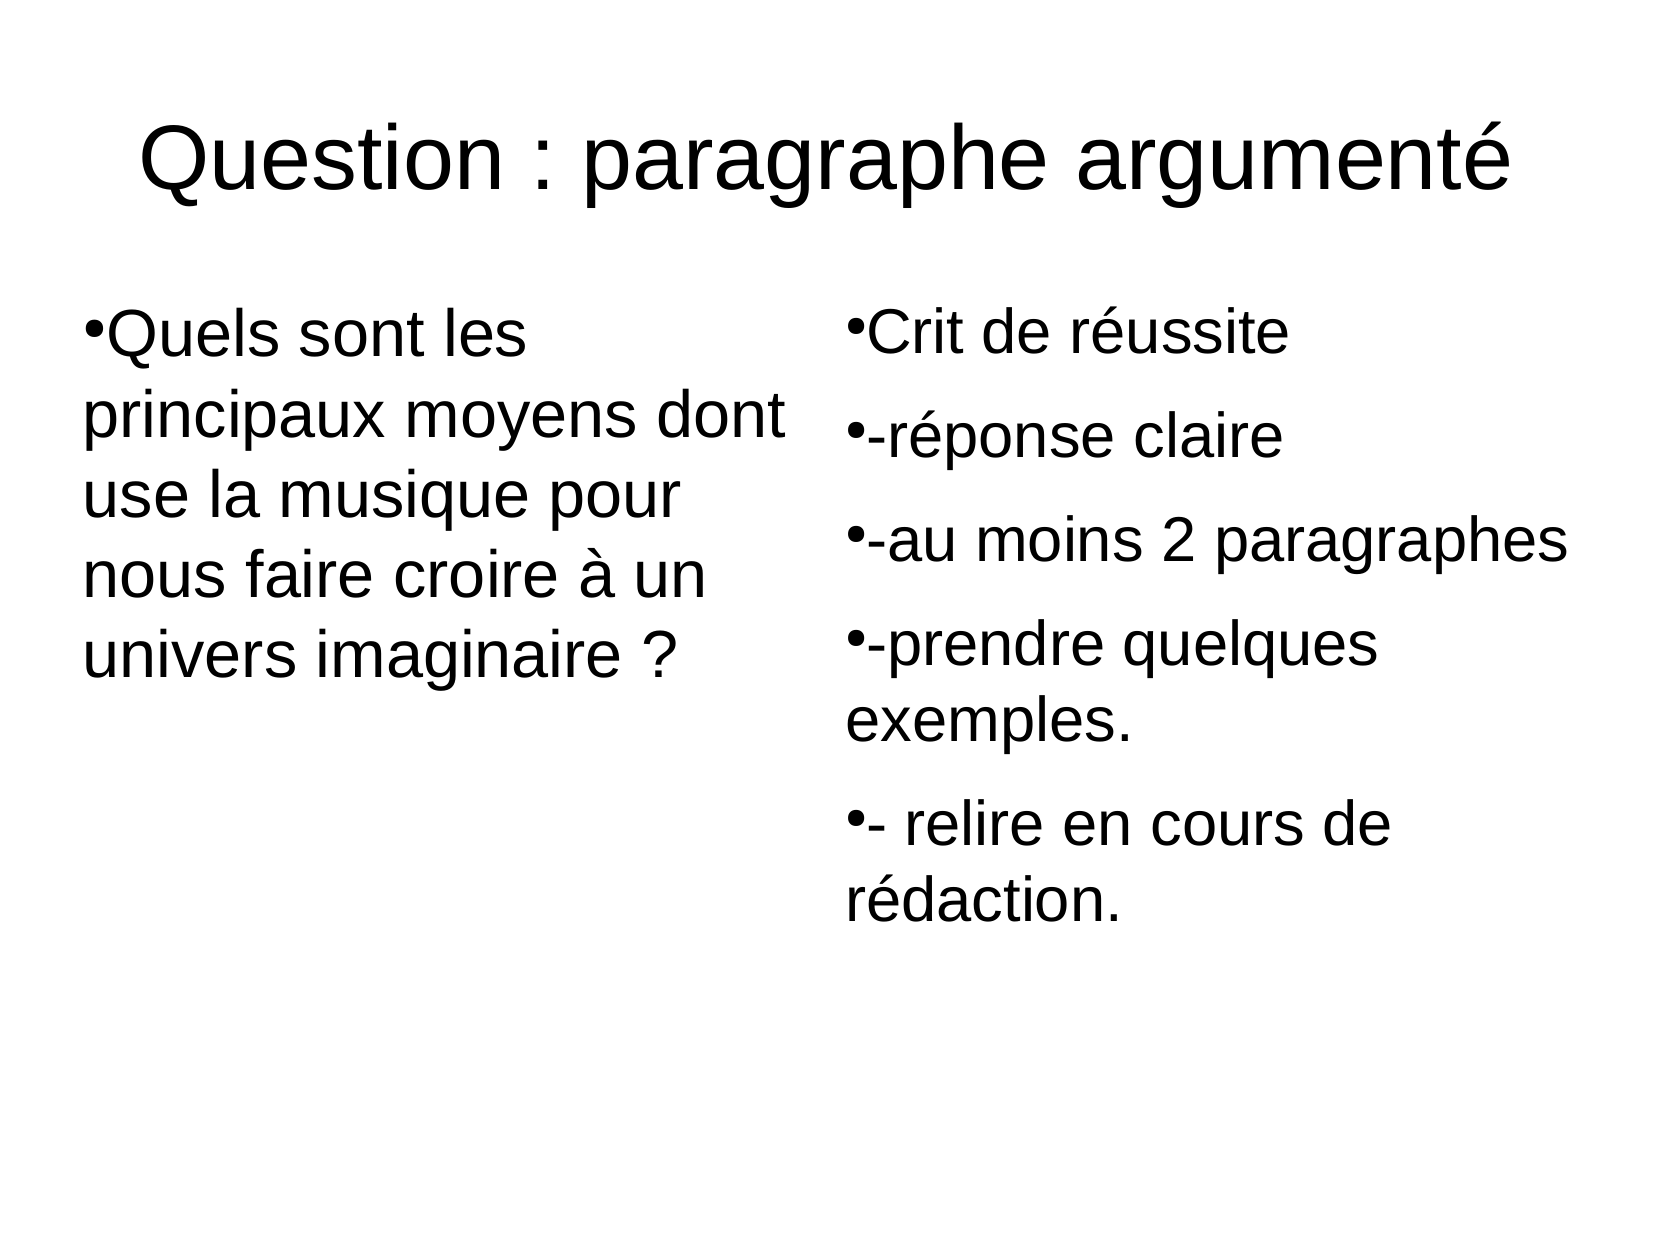

# Question : paragraphe argumenté
Quels sont les principaux moyens dont use la musique pour nous faire croire à un univers imaginaire ?
Crit de réussite
-réponse claire
-au moins 2 paragraphes
-prendre quelques exemples.
- relire en cours de rédaction.